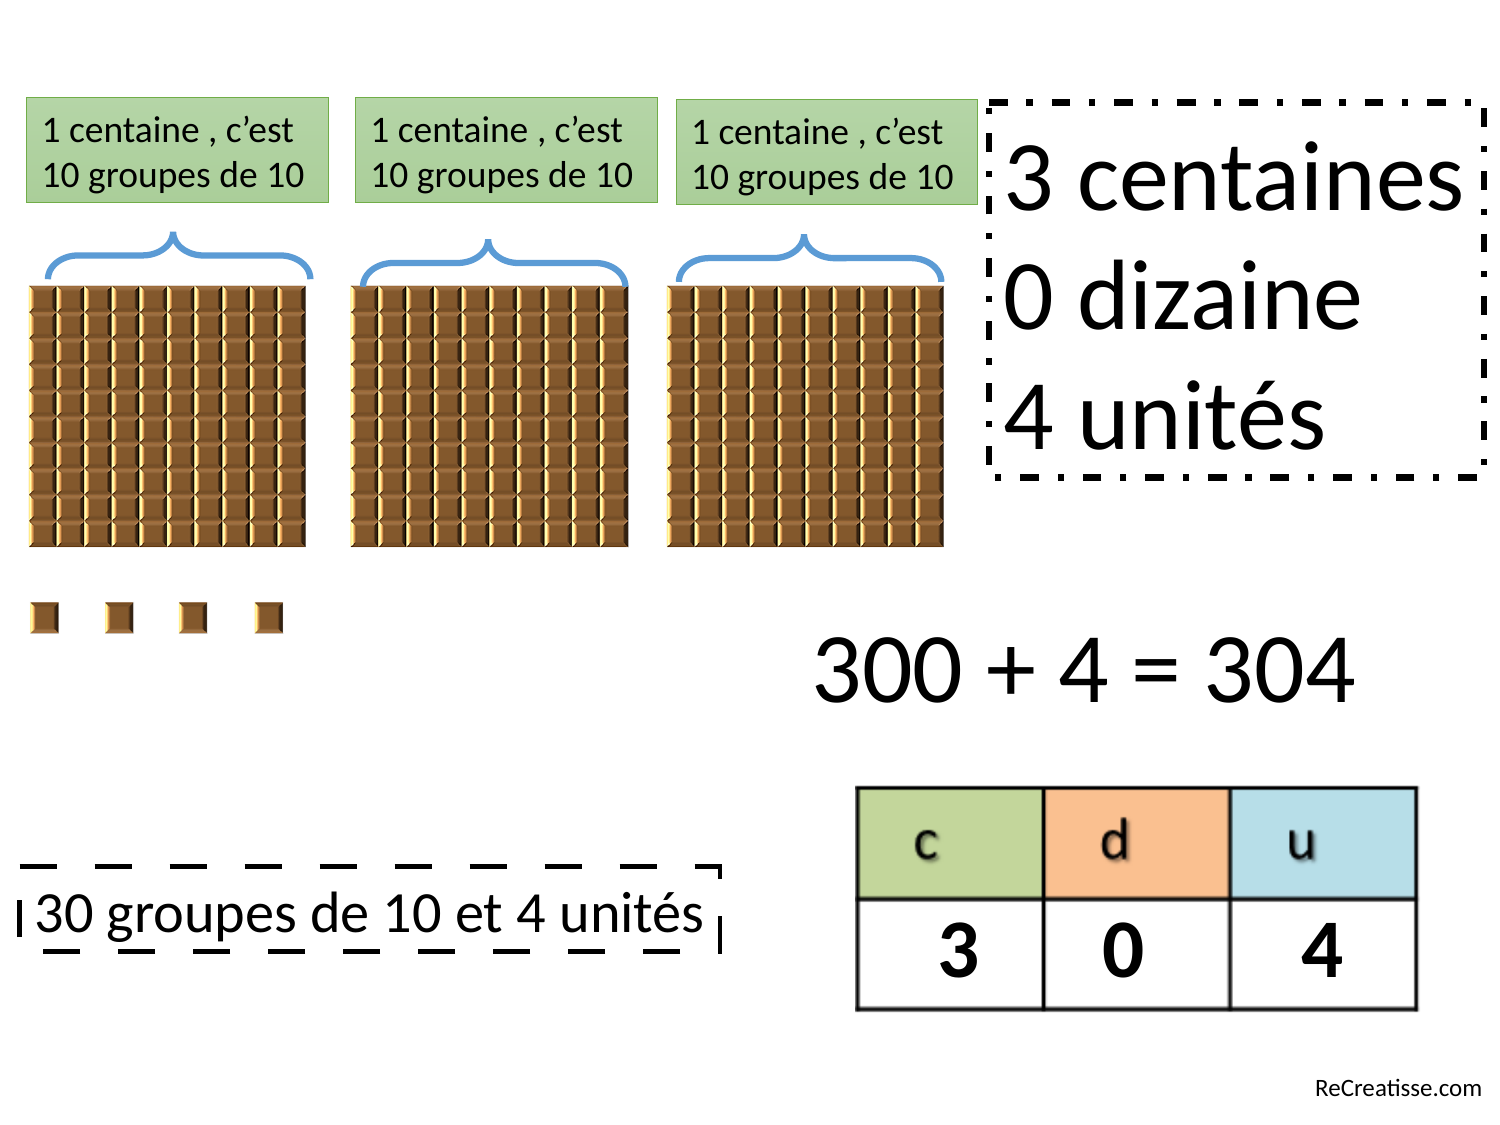

1 centaine , c’est
10 groupes de 10
1 centaine , c’est
10 groupes de 10
1 centaine , c’est
10 groupes de 10
3 centaines
0 dizaine
4 unités
300 + 4 = 304
30 groupes de 10 et 4 unités
3
0
4
ReCreatisse.com